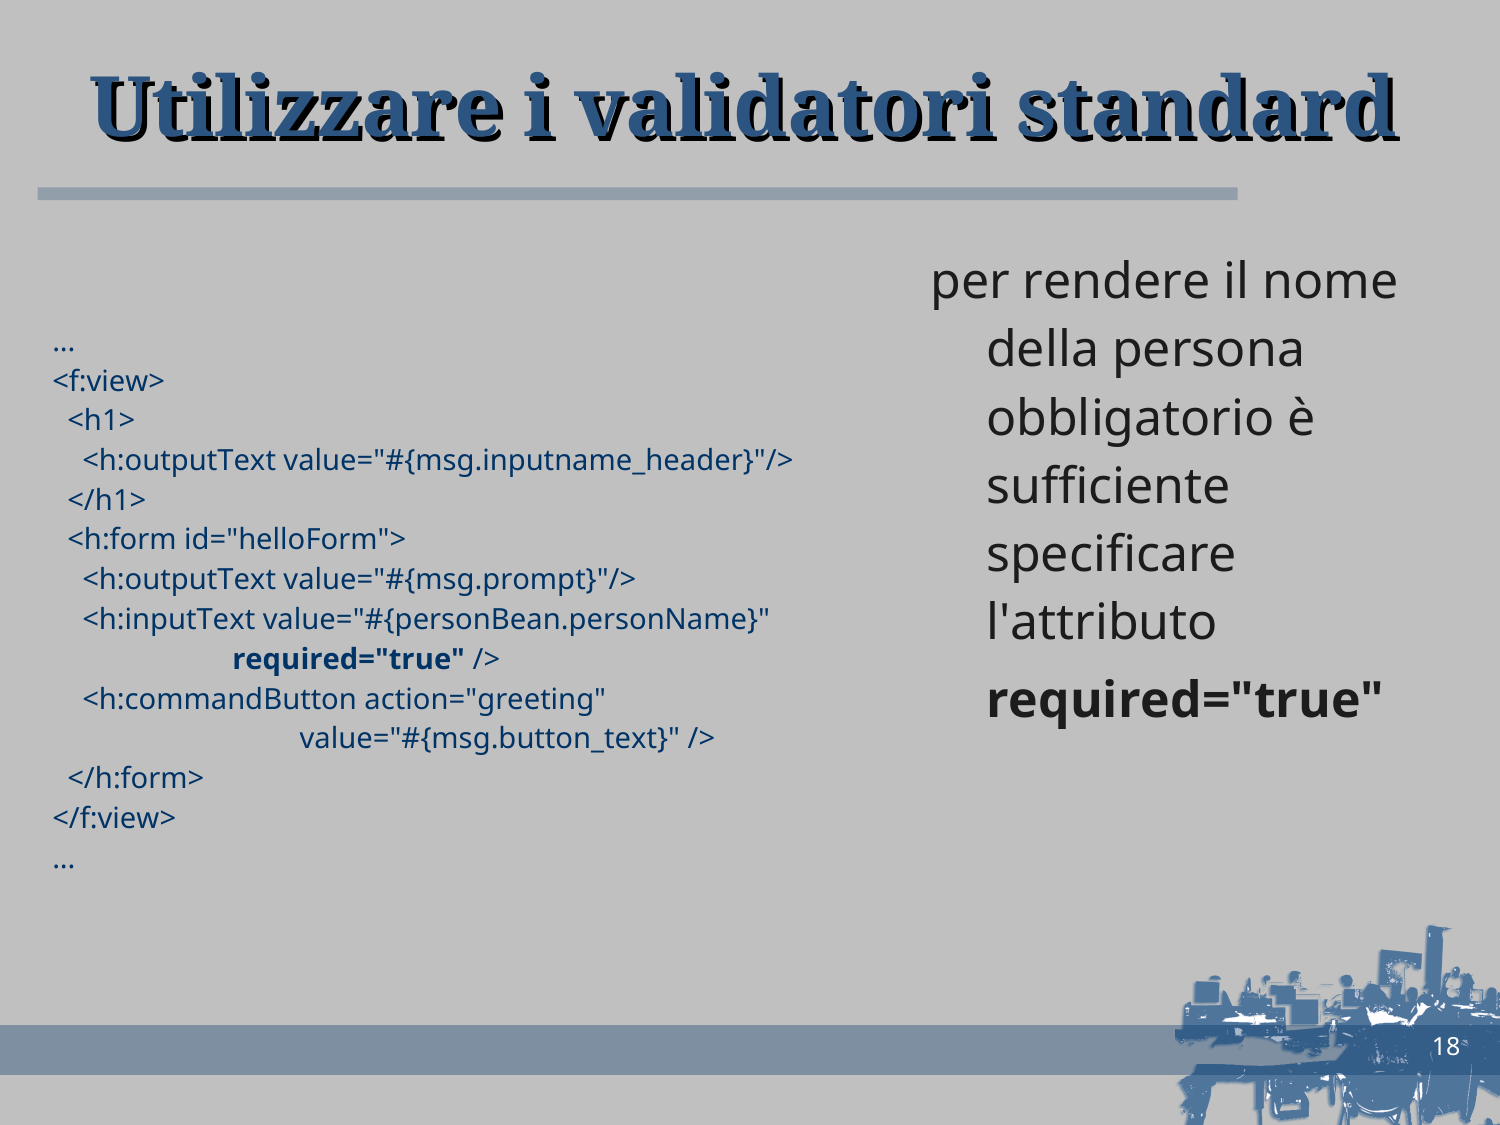

# Utilizzare i validatori standard
per rendere il nome della persona obbligatorio è sufficiente specificare l'attributo required="true"
...
<f:view>
 <h1>
 <h:outputText value="#{msg.inputname_header}"/>
 </h1>
 <h:form id="helloForm">
 <h:outputText value="#{msg.prompt}"/>
 <h:inputText value="#{personBean.personName}"
 required="true" />
 <h:commandButton action="greeting"
 value="#{msg.button_text}" />
 </h:form>
</f:view>
...